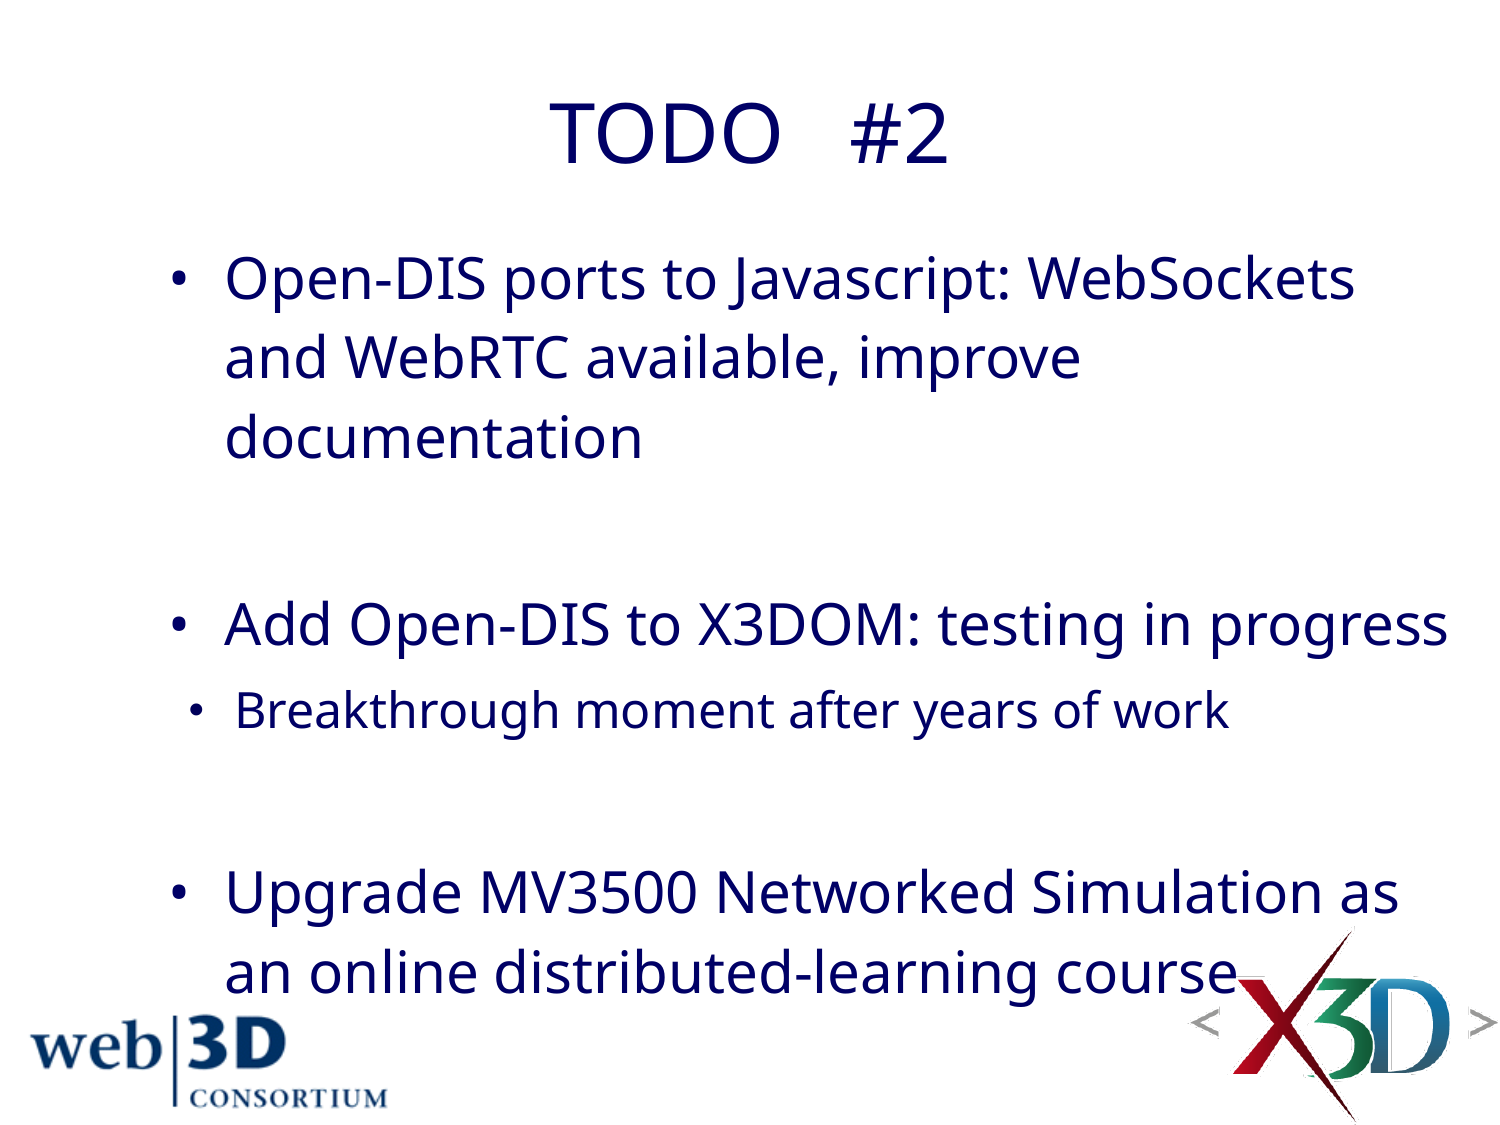

# TODO #2
Open-DIS ports to Javascript: WebSockets and WebRTC available, improve documentation
Add Open-DIS to X3DOM: testing in progress
Breakthrough moment after years of work
Upgrade MV3500 Networked Simulation as an online distributed-learning course